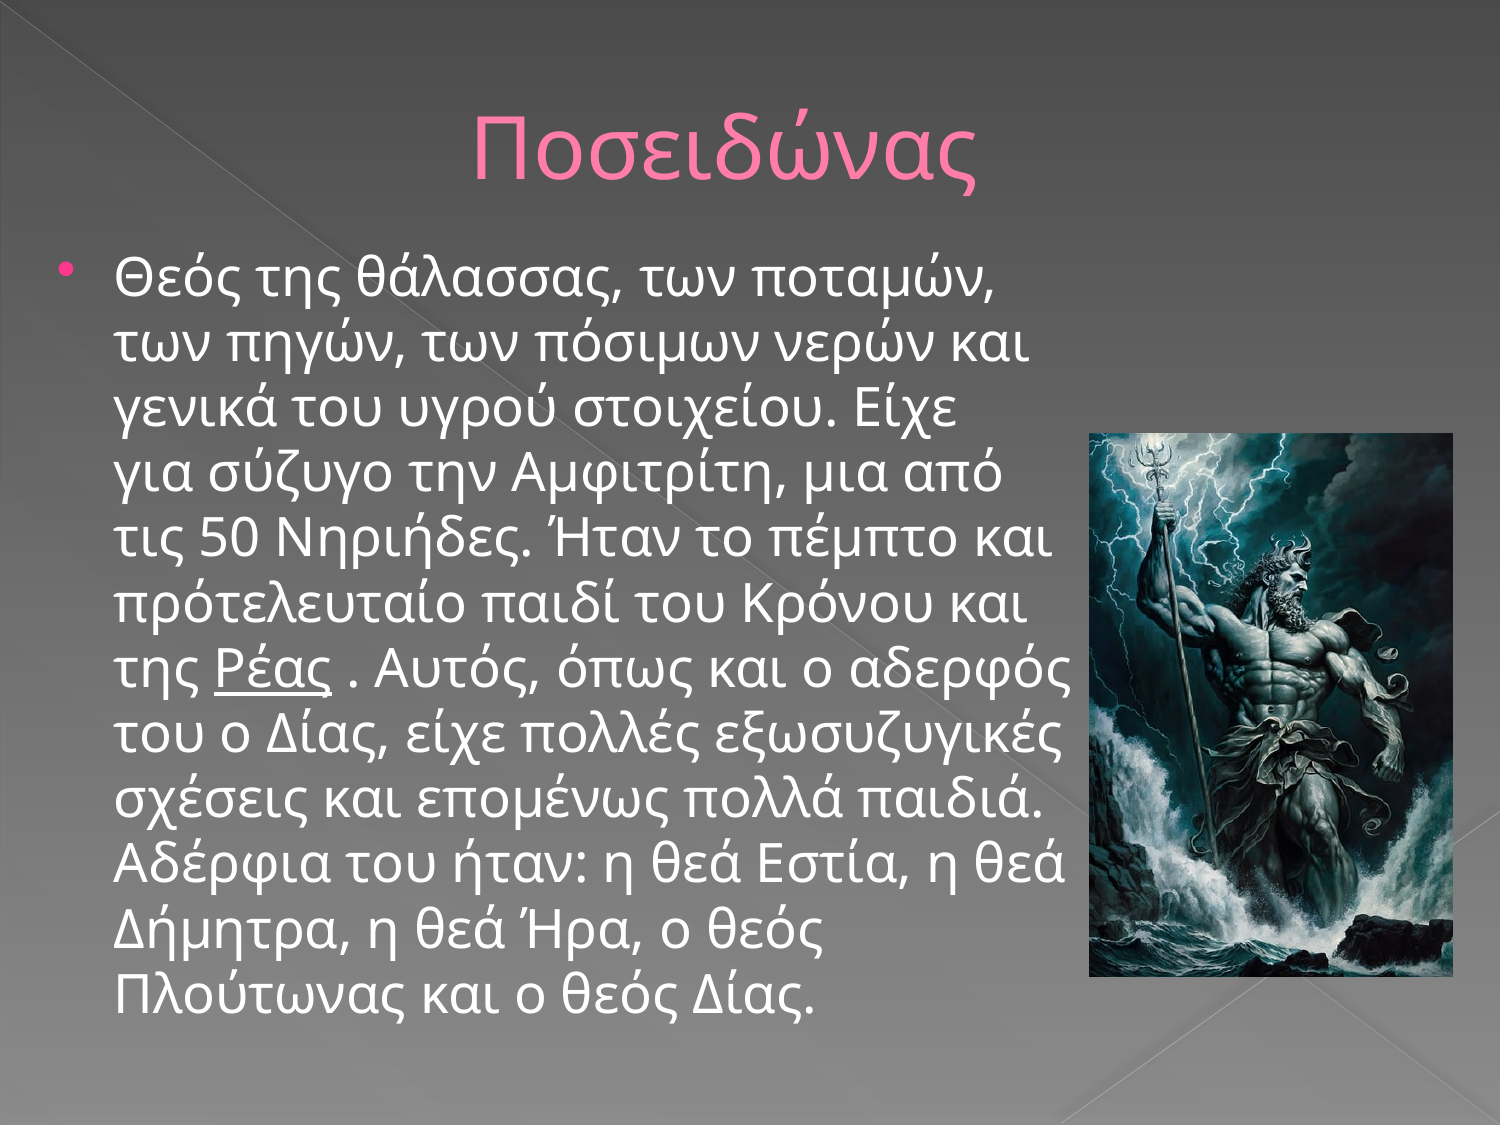

# Ποσειδώνας
Θεός της θάλασσας, των ποταμών, των πηγών, των πόσιμων νερών και γενικά του υγρού στοιχείου. Είχε για σύζυγο την Αμφιτρίτη, μια από τις 50 Νηριήδες. Ήταν το πέμπτο και πρότελευταίο παιδί του Κρόνου και της Ρέας . Αυτός, όπως και ο αδερφός του ο Δίας, είχε πολλές εξωσυζυγικές σχέσεις και επομένως πολλά παιδιά. Αδέρφια του ήταν: η θεά Εστία, η θεά Δήμητρα, η θεά Ήρα, ο θεός Πλούτωνας και ο θεός Δίας.